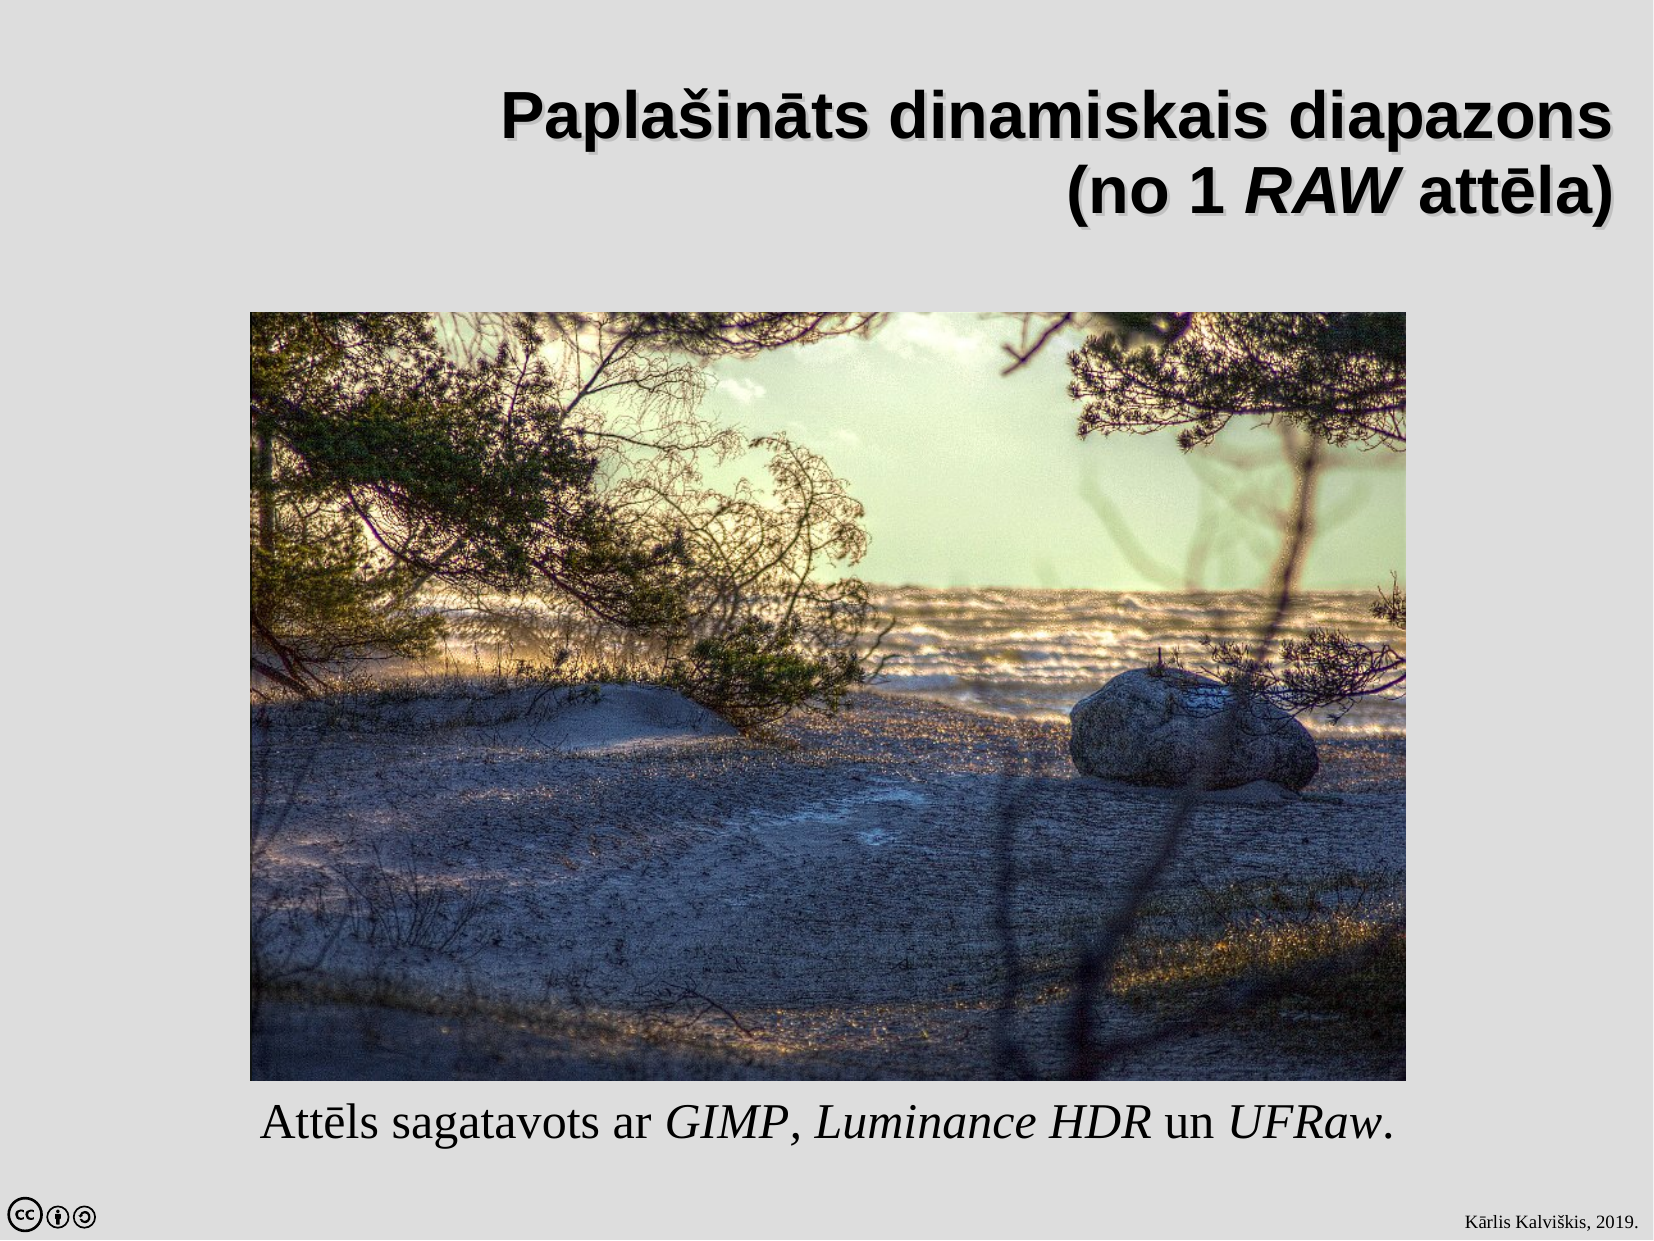

# Paplašināts dinamiskais diapazons (no 1 RAW attēla)
Attēls sagatavots ar GIMP, Luminance HDR un UFRaw.